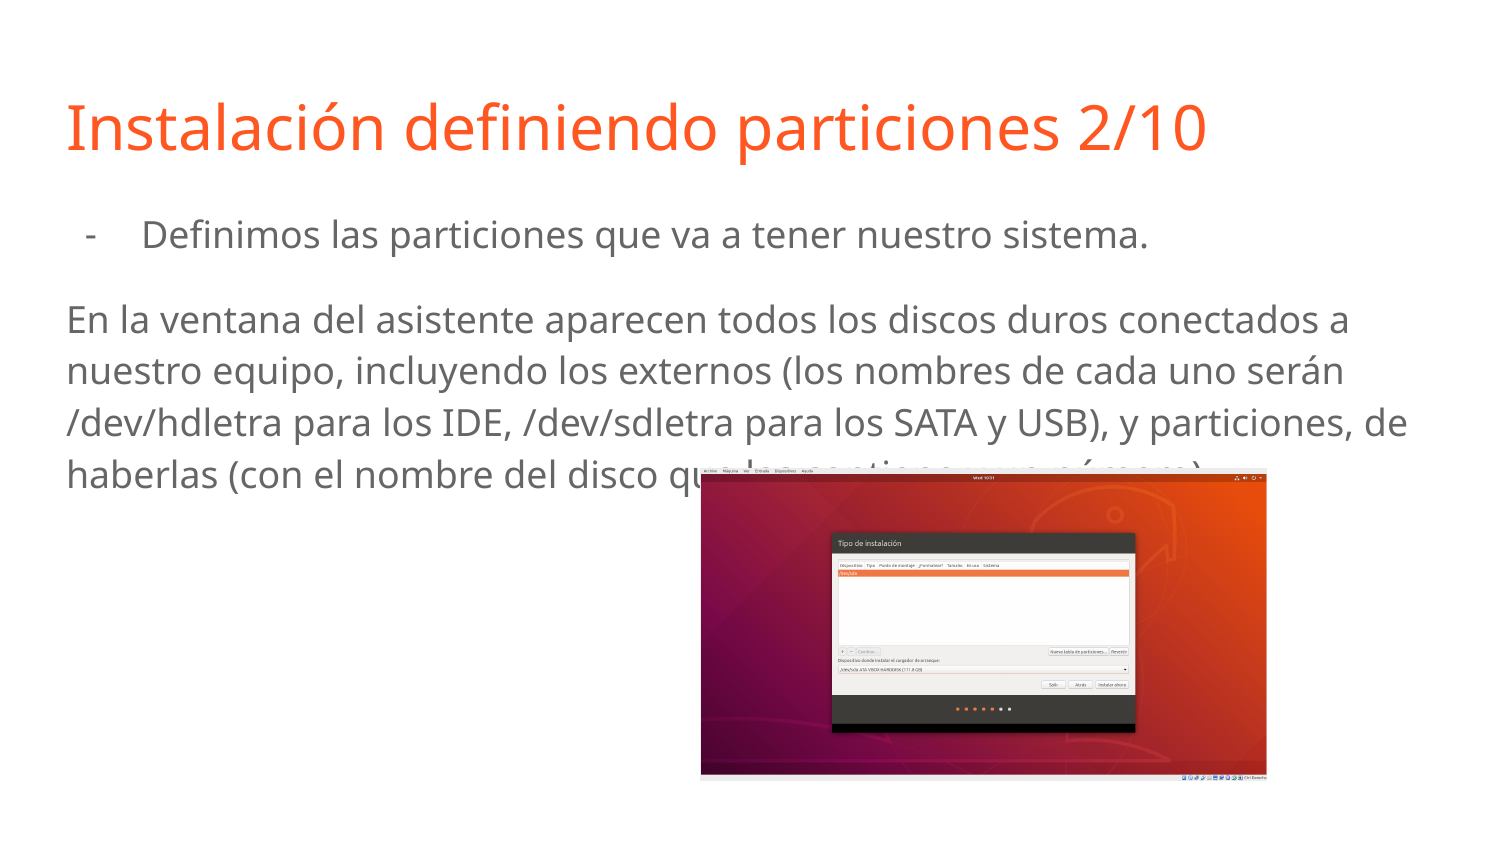

# Instalación definiendo particiones 2/10
Definimos las particiones que va a tener nuestro sistema.
En la ventana del asistente aparecen todos los discos duros conectados a nuestro equipo, incluyendo los externos (los nombres de cada uno serán /dev/hdletra para los IDE, /dev/sdletra para los SATA y USB), y particiones, de haberlas (con el nombre del disco que las contiene y un número).